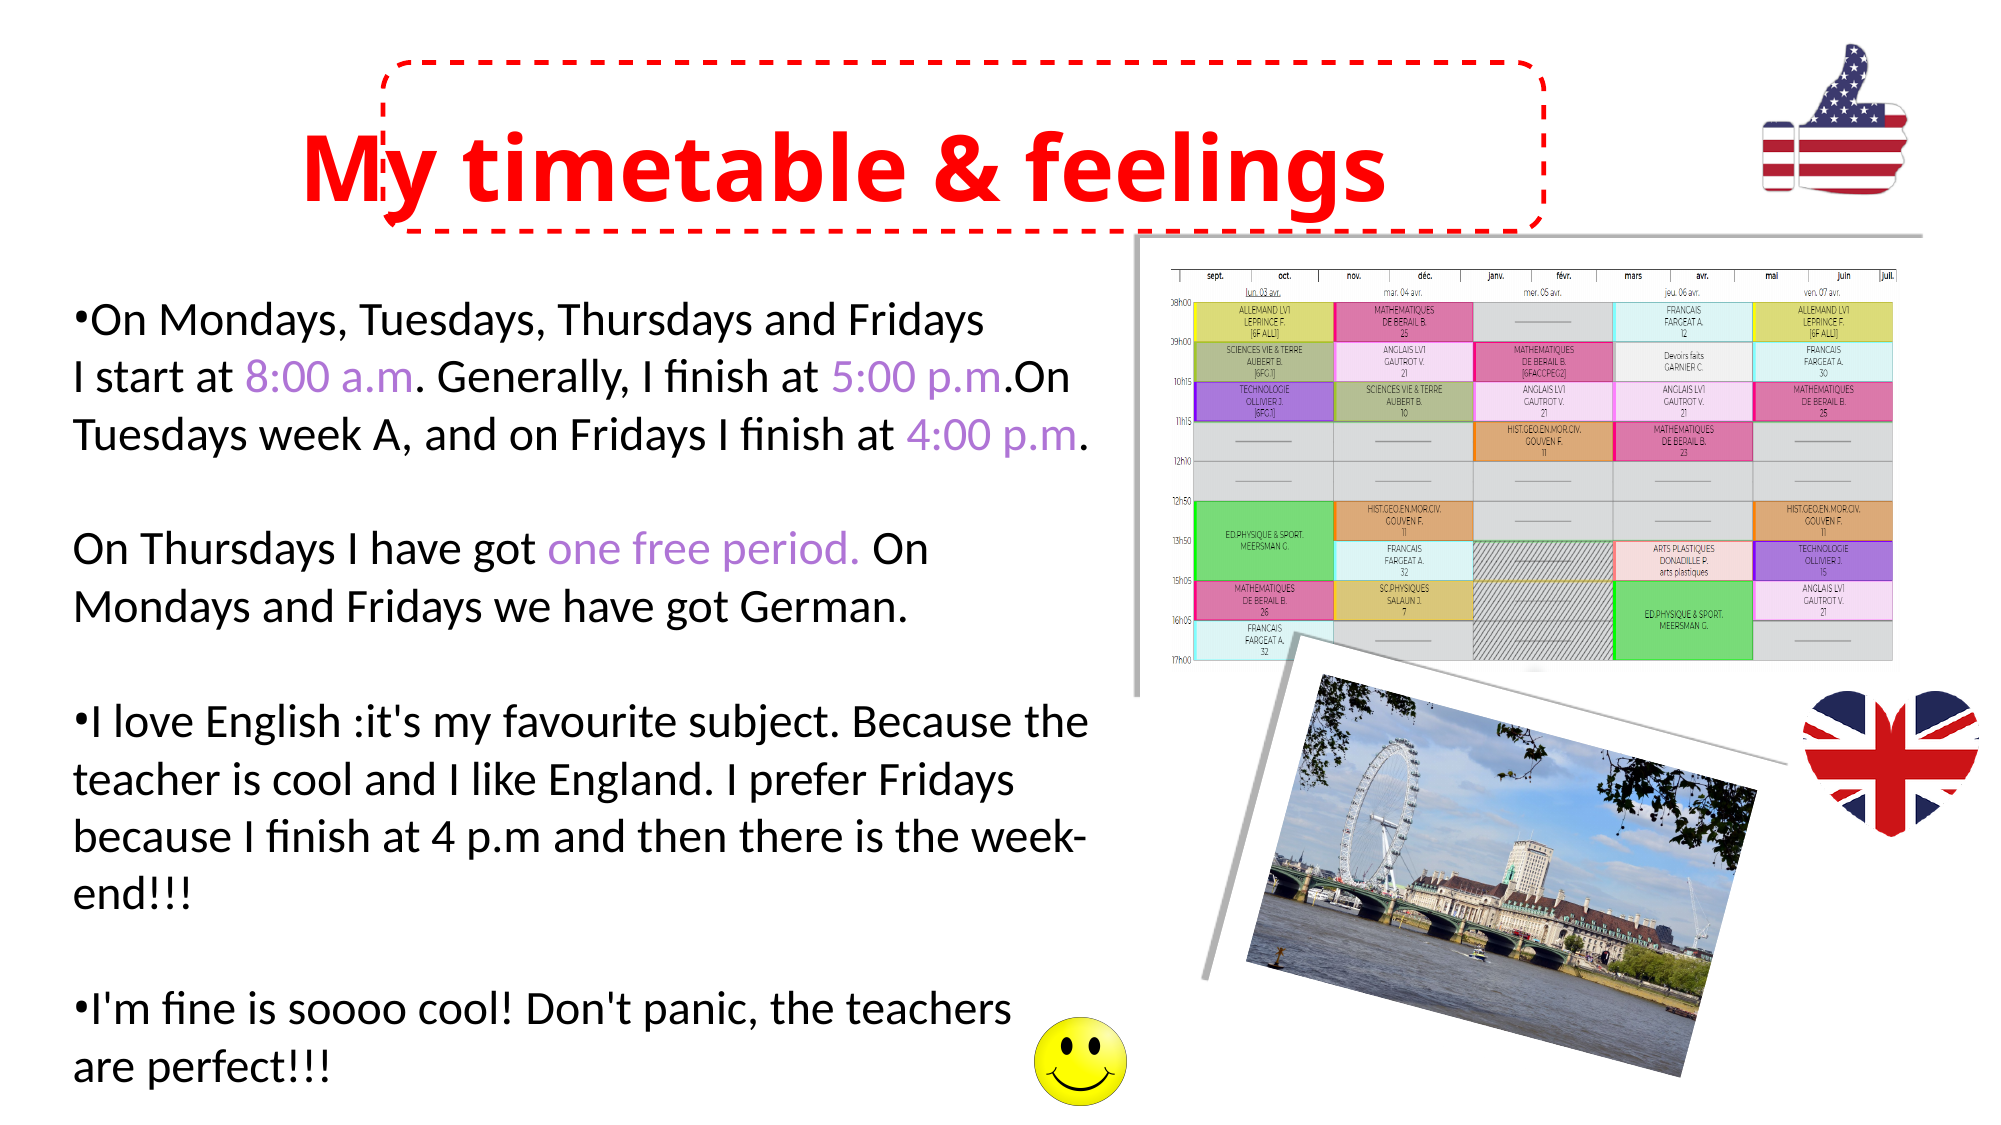

# My timetable & feelings
On Mondays, Tuesdays, Thursdays and Fridays I start at 8:00 a.m. Generally, I finish at 5:00 p.m.​On Tuesdays week A, and on Fridays I finish at 4:00 p.m.
On Thursdays I have got one free period. On Mondays and Fridays we have got German.
I love English :it's my favourite subject. Because the teacher is cool and I like England. I prefer Fridays because I finish at 4 p.m and then there is the week-end!!!
I'm fine is soooo cool! Don't panic, the teachers are perfect!!!